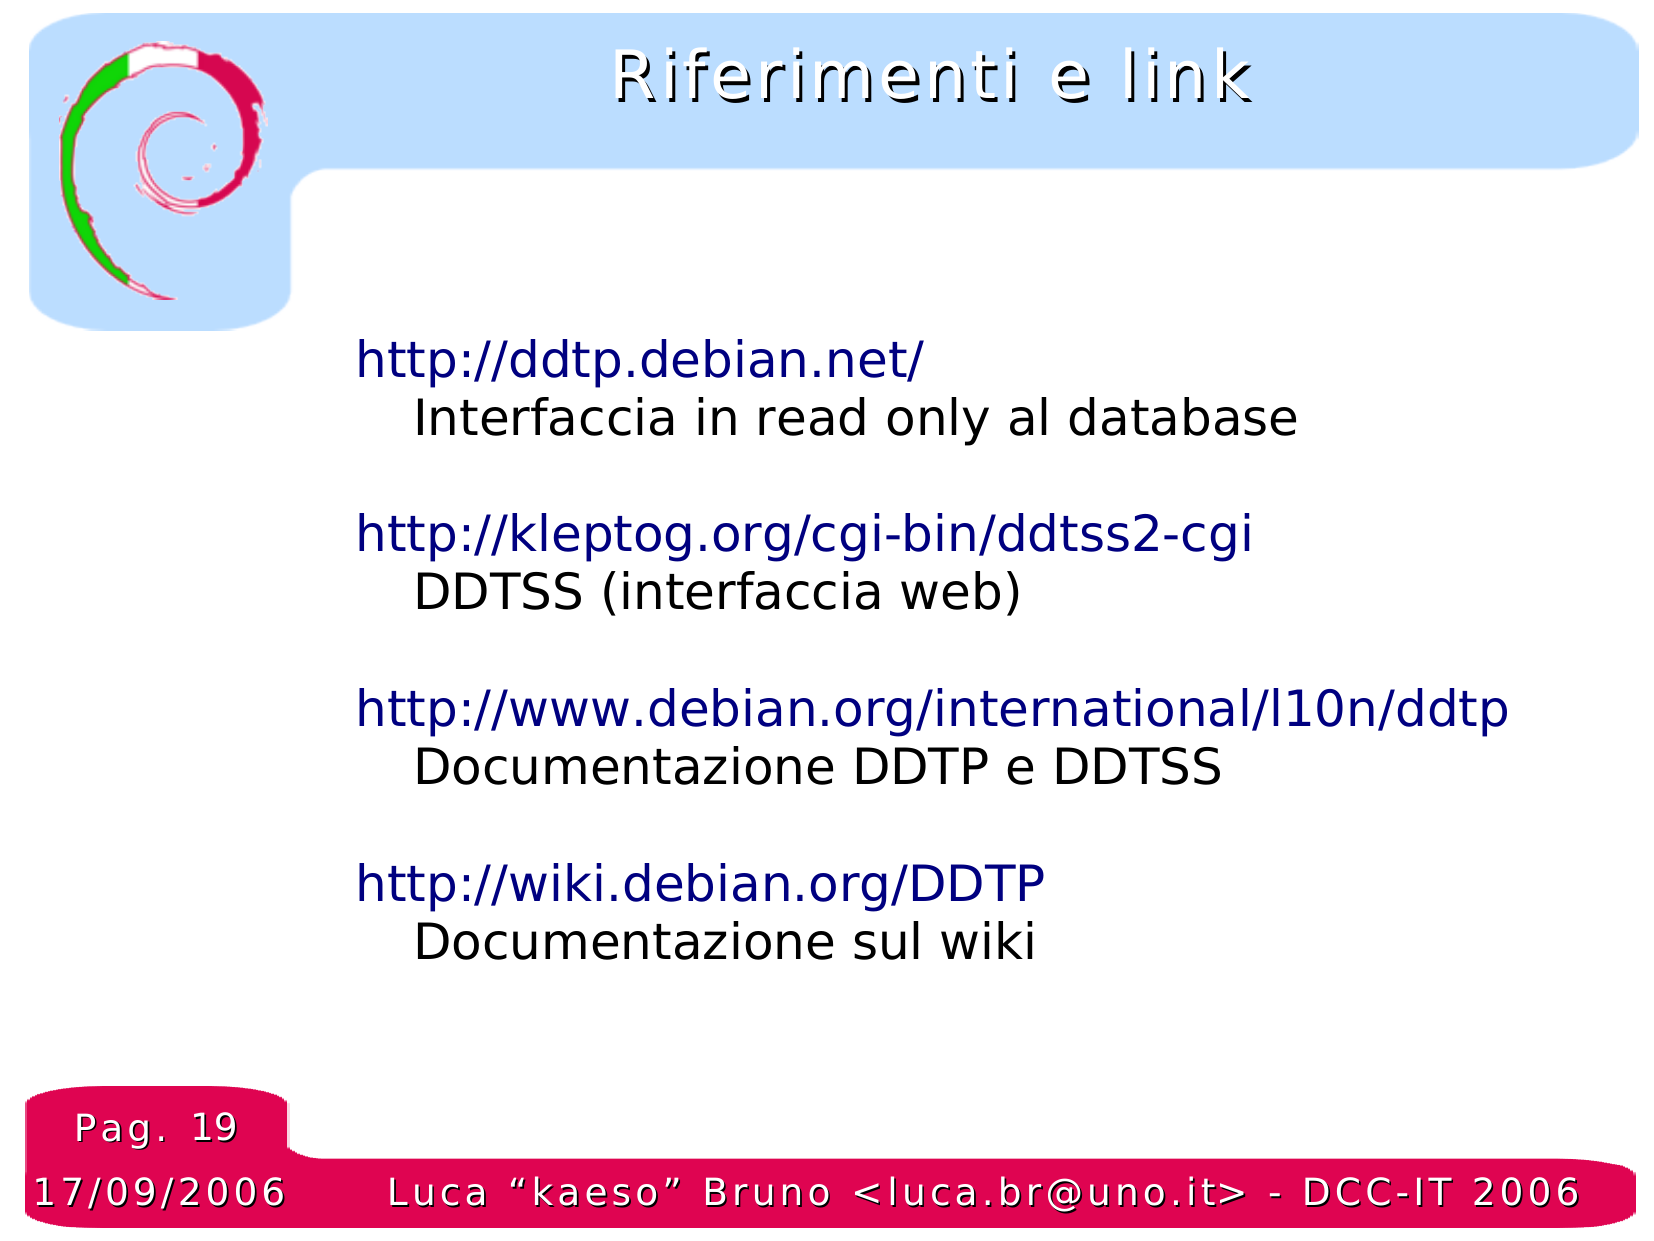

Riferimenti e link
 http://ddtp.debian.net/
	Interfaccia in read only al database
 http://kleptog.org/cgi-bin/ddtss2-cgi
	DDTSS (interfaccia web)
 http://www.debian.org/international/l10n/ddtp
	Documentazione DDTP e DDTSS
 http://wiki.debian.org/DDTP
	Documentazione sul wiki
Pag.
17/09/2006
Luca “kaeso” Bruno <luca.br@uno.it> - DCC-IT 2006